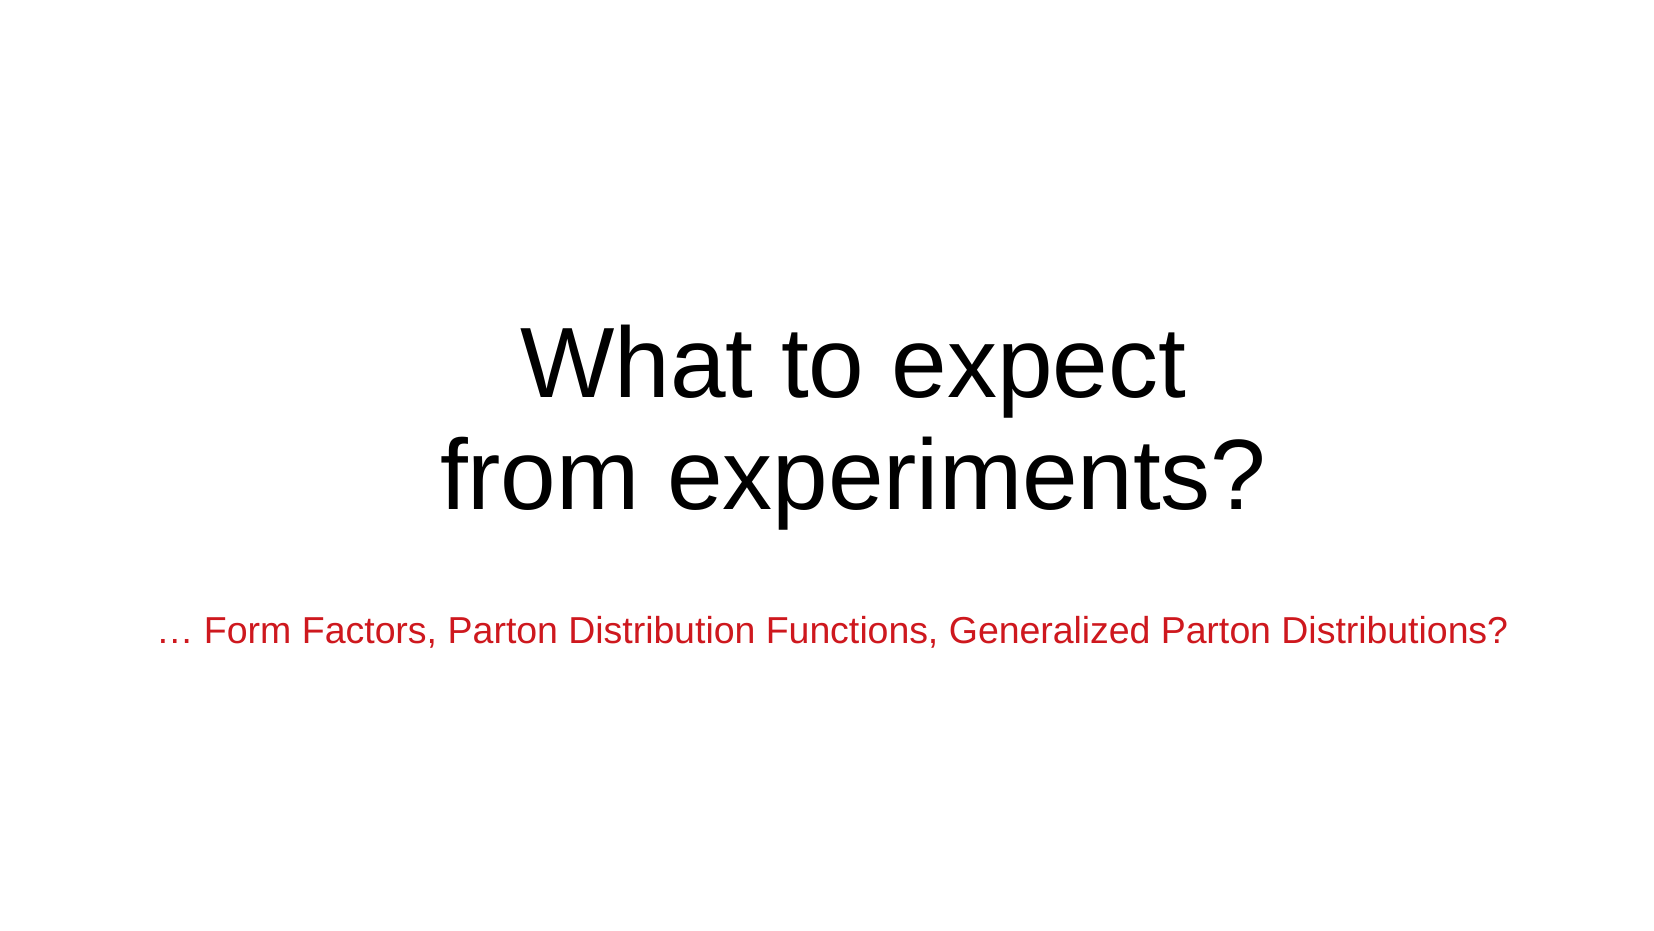

What to expect from experiments?
… Form Factors, Parton Distribution Functions, Generalized Parton Distributions?